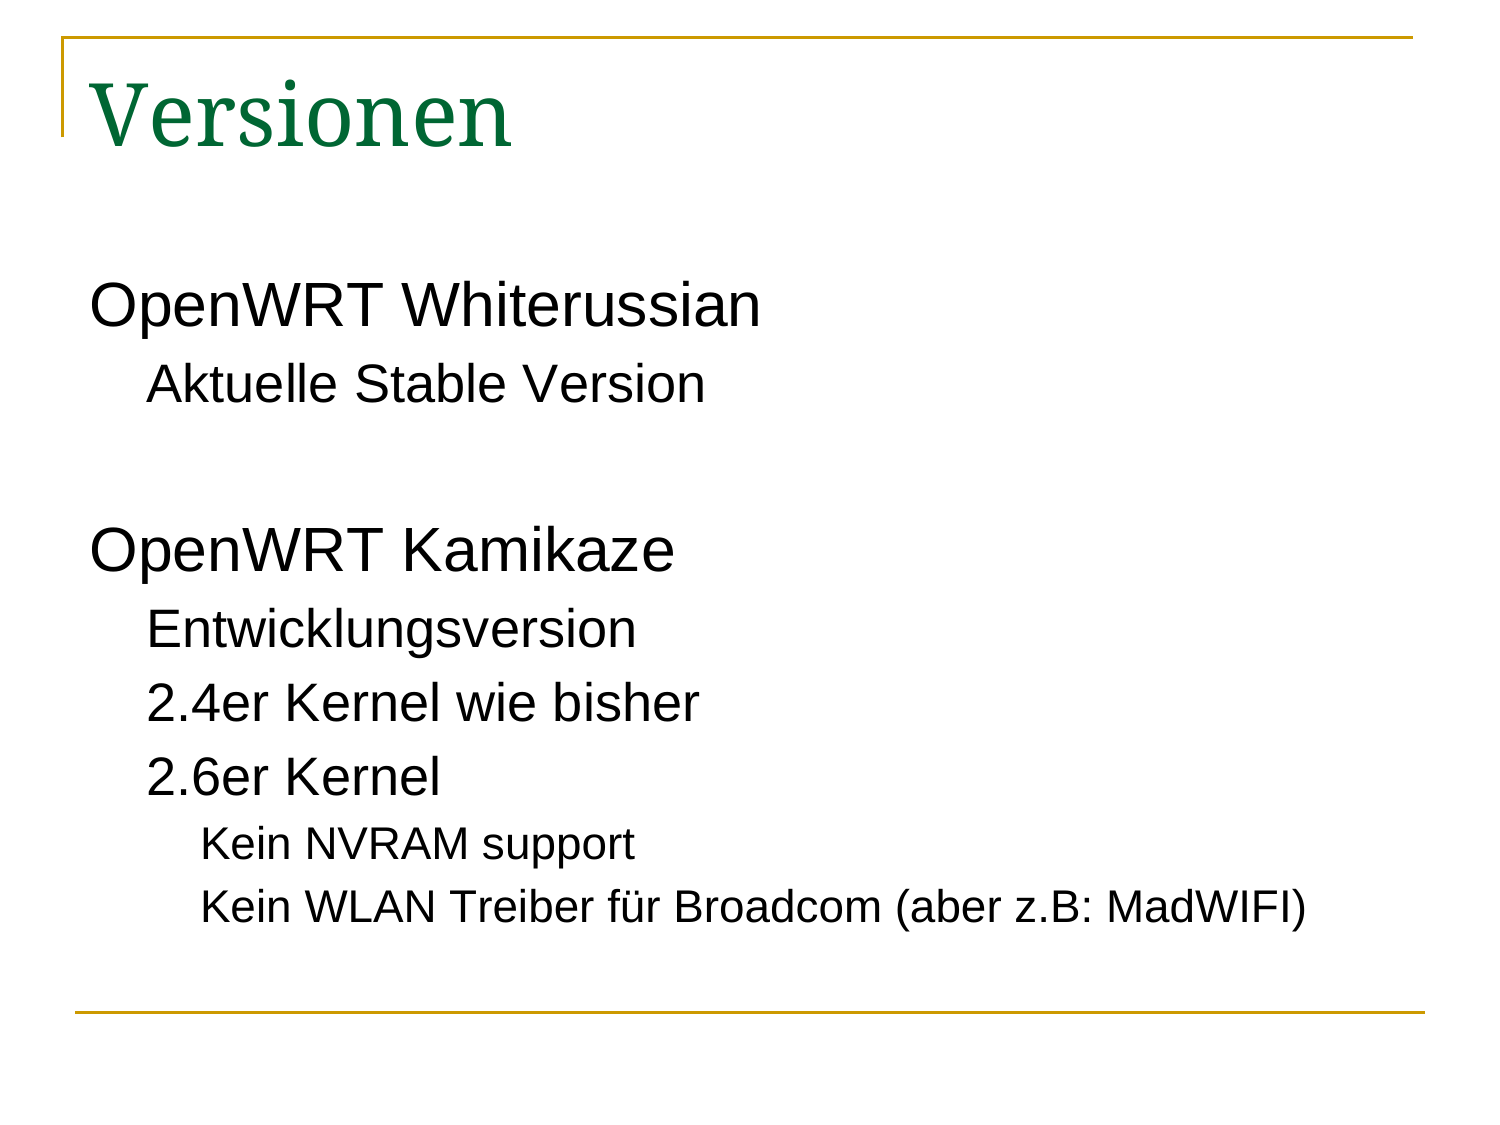

# Versionen
OpenWRT Whiterussian
Aktuelle Stable Version
OpenWRT Kamikaze
Entwicklungsversion
2.4er Kernel wie bisher
2.6er Kernel
Kein NVRAM support
Kein WLAN Treiber für Broadcom (aber z.B: MadWIFI)